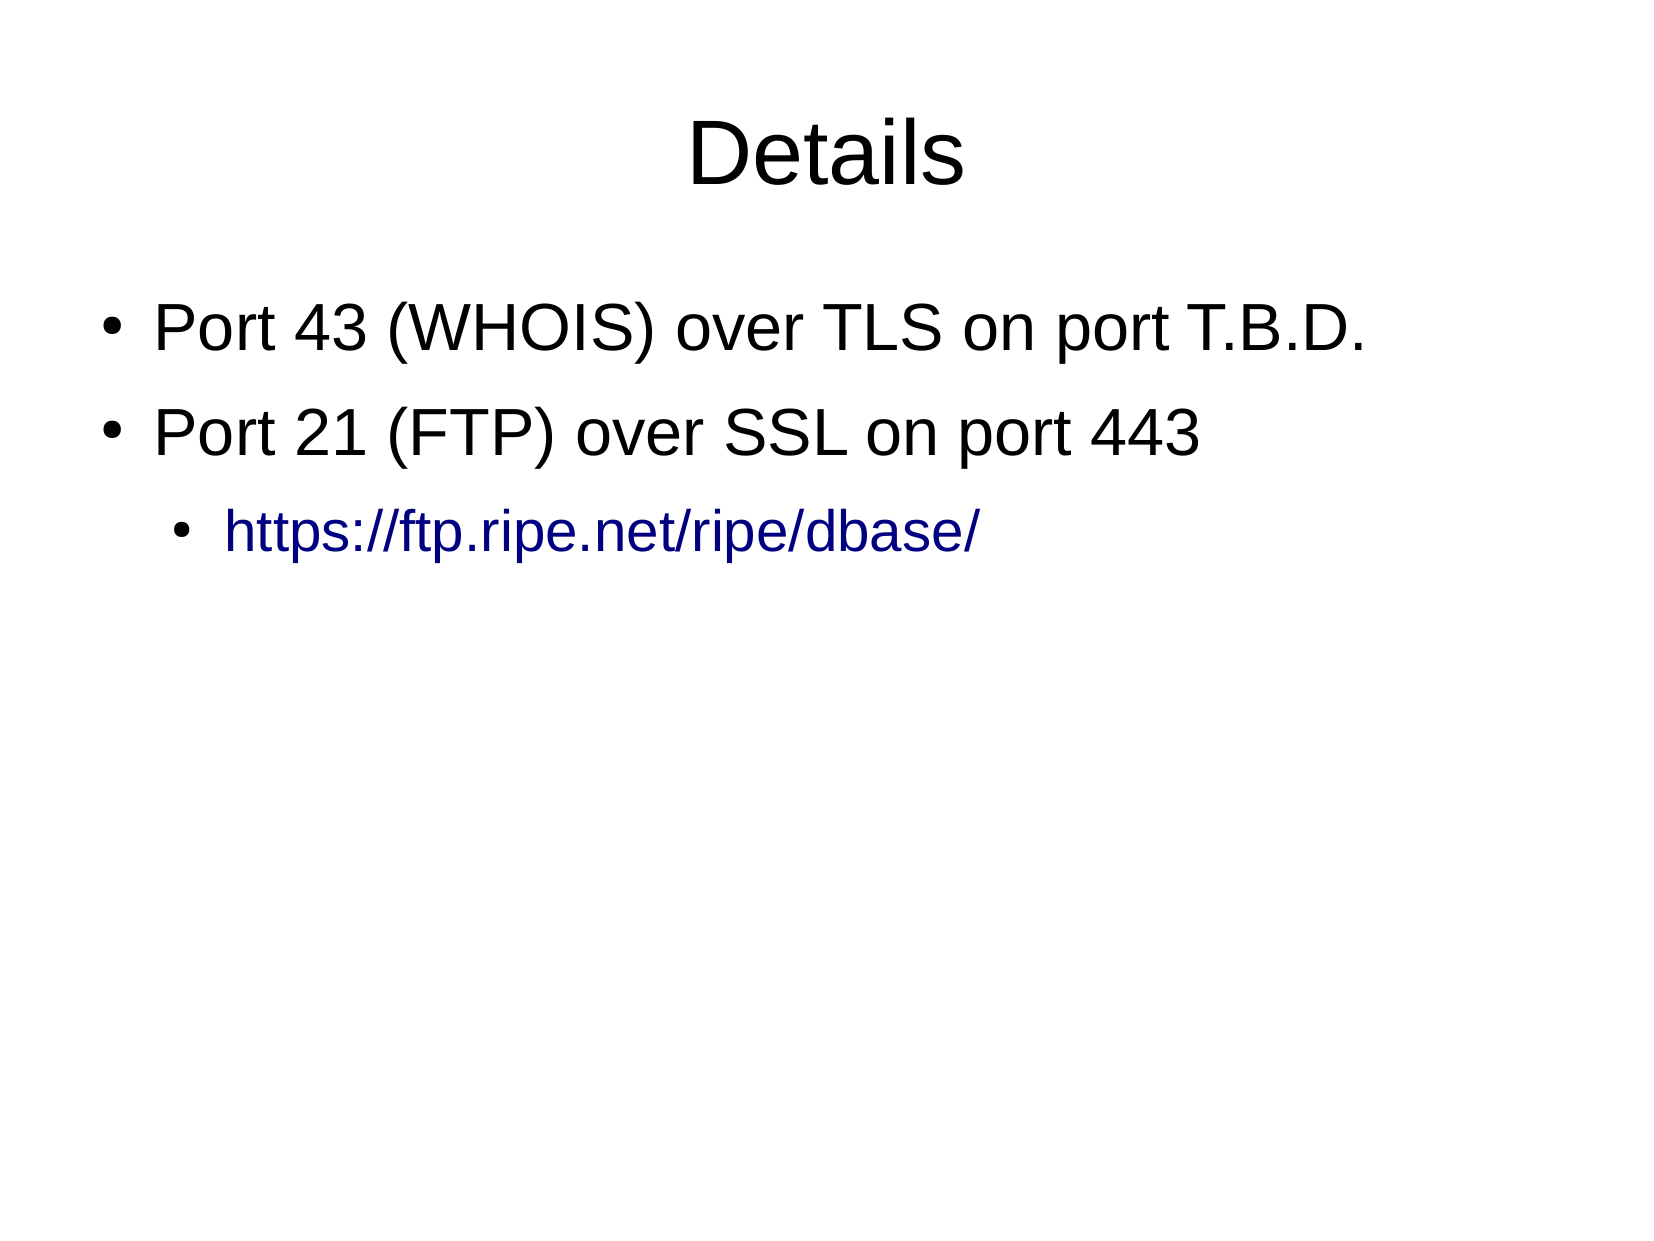

# Details
Port 43 (WHOIS) over TLS on port T.B.D.
Port 21 (FTP) over SSL on port 443
https://ftp.ripe.net/ripe/dbase/